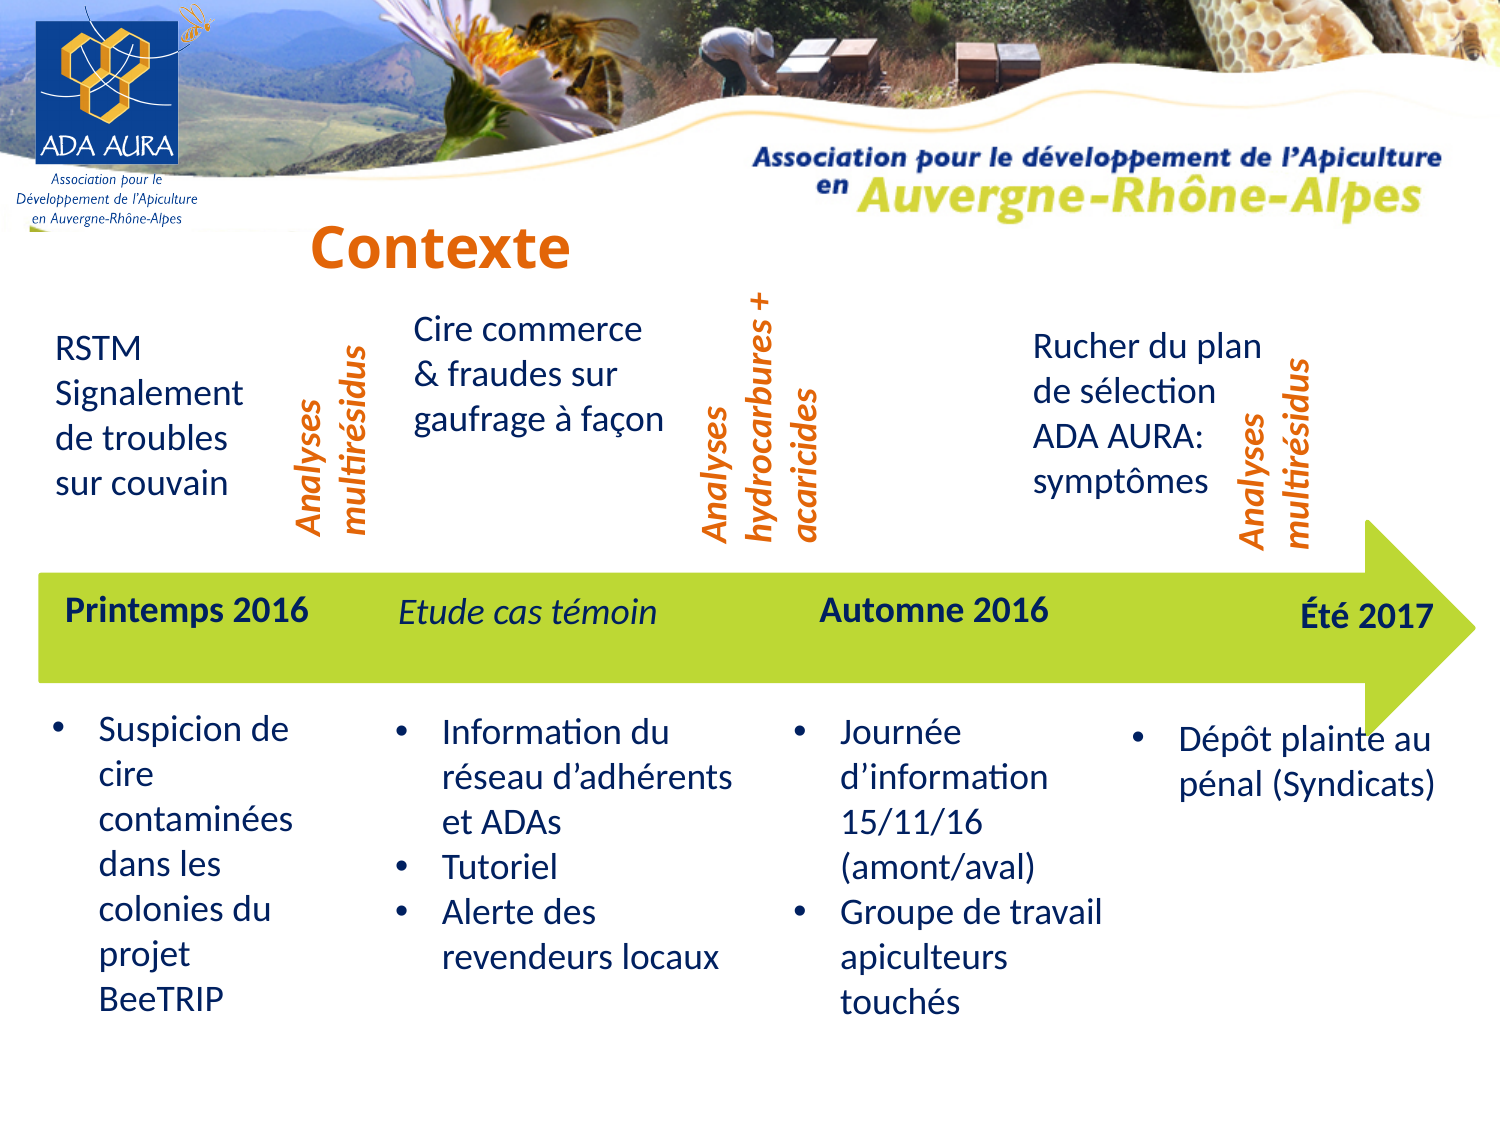

Contexte
Cire commerce & fraudes sur gaufrage à façon
Analyses hydrocarbures + acaricides
Rucher du plan de sélection ADA AURA: symptômes
RSTM
Signalement de troubles sur couvain
Analyses multirésidus
Analyses multirésidus
Printemps 2016
Automne 2016
Etude cas témoin
Été 2017
Suspicion de cire contaminées dans les colonies du projet BeeTRIP
Information du réseau d’adhérents et ADAs
Tutoriel
Alerte des revendeurs locaux
Journée d’information 15/11/16 (amont/aval)
Groupe de travail apiculteurs touchés
Dépôt plainte au pénal (Syndicats)